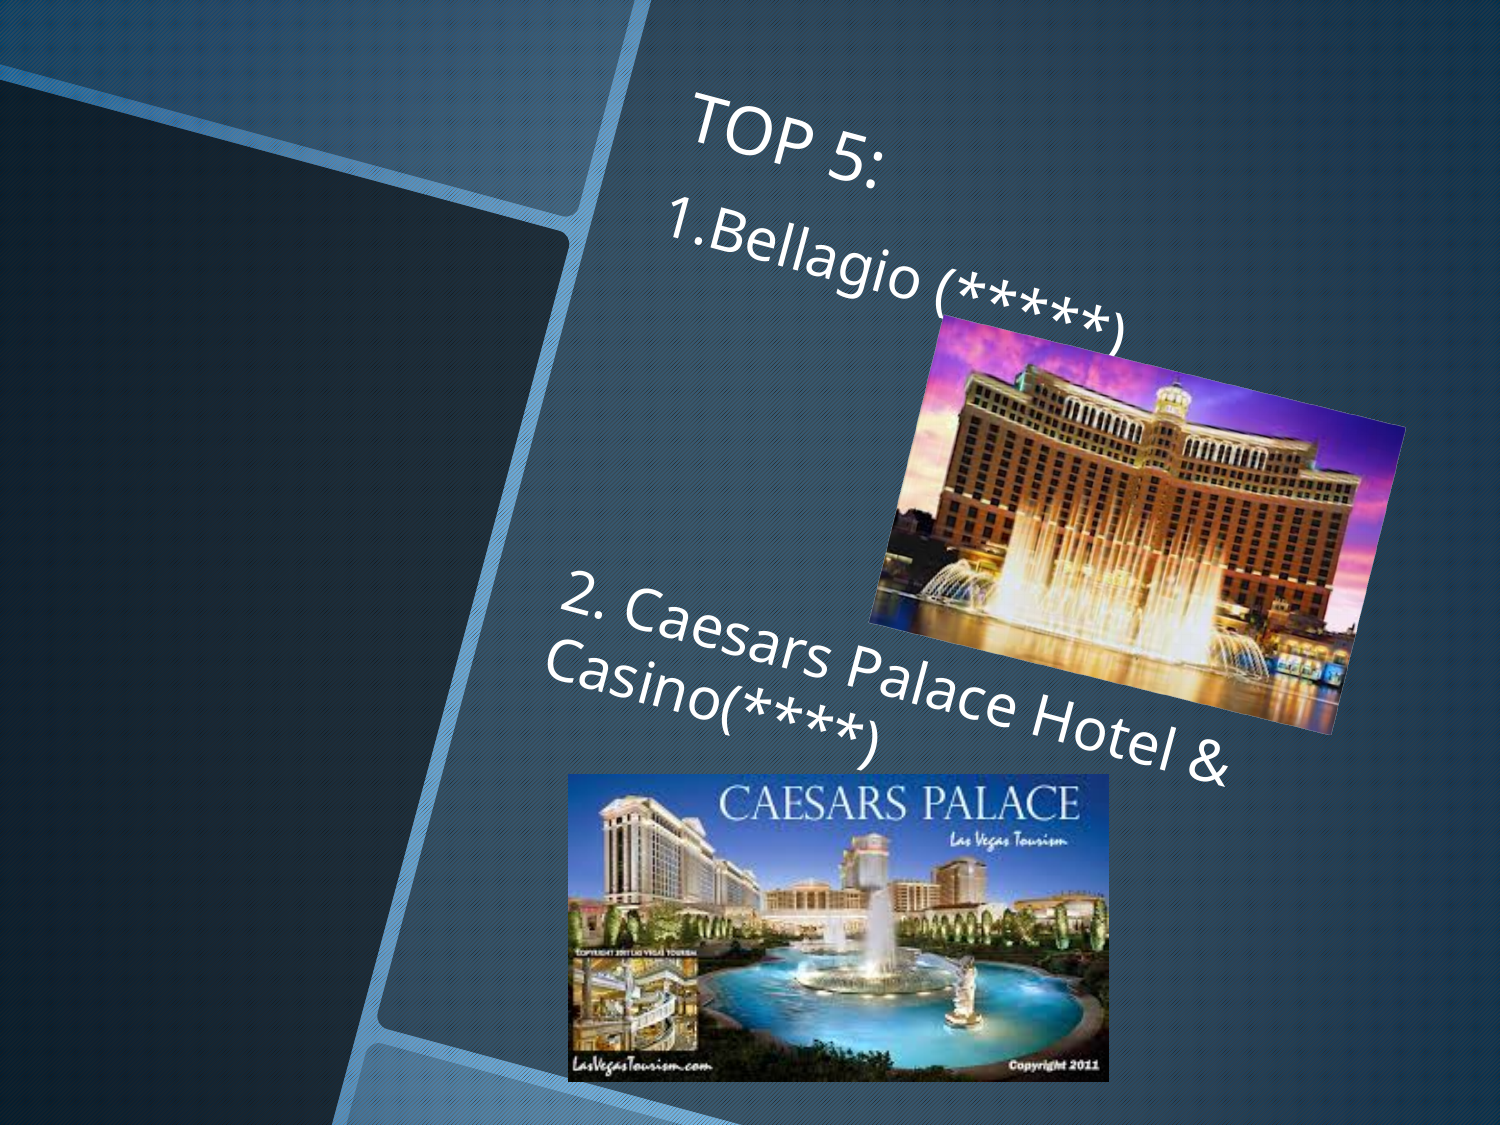

TOP 5:
1.Bellagio (*****)
2. Caesars Palace Hotel & Casino(****)
# CASINOS AND HOTELS